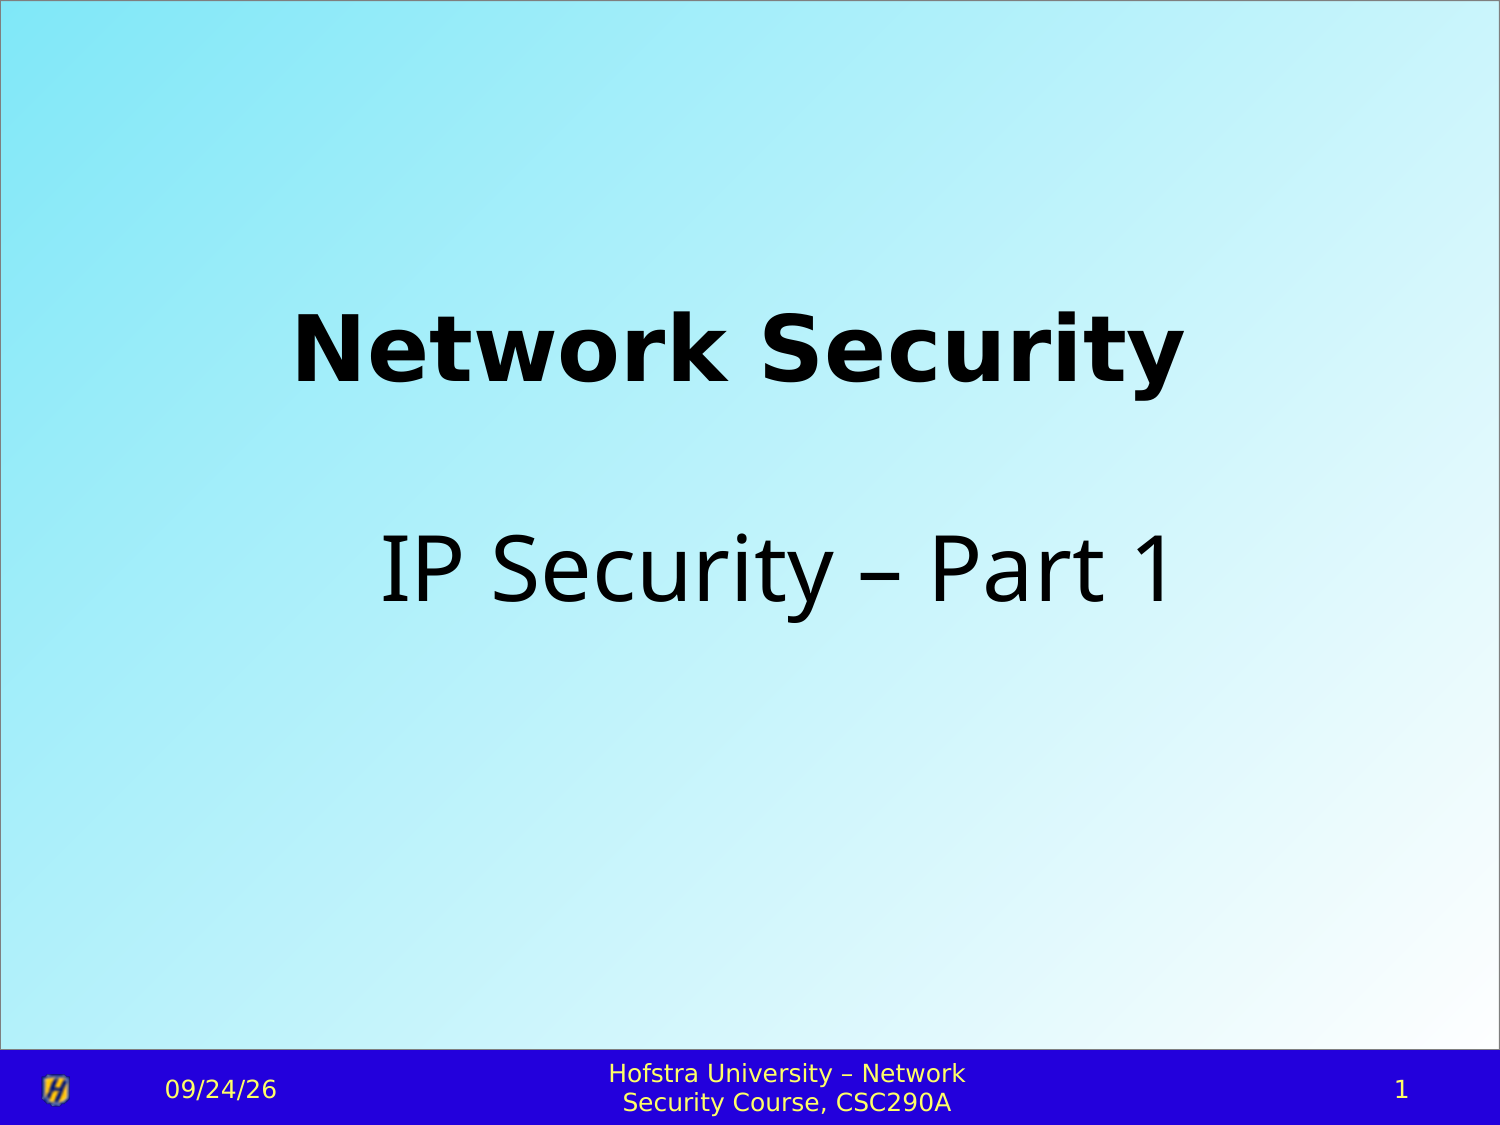

# Network Security
IP Security – Part 1
1